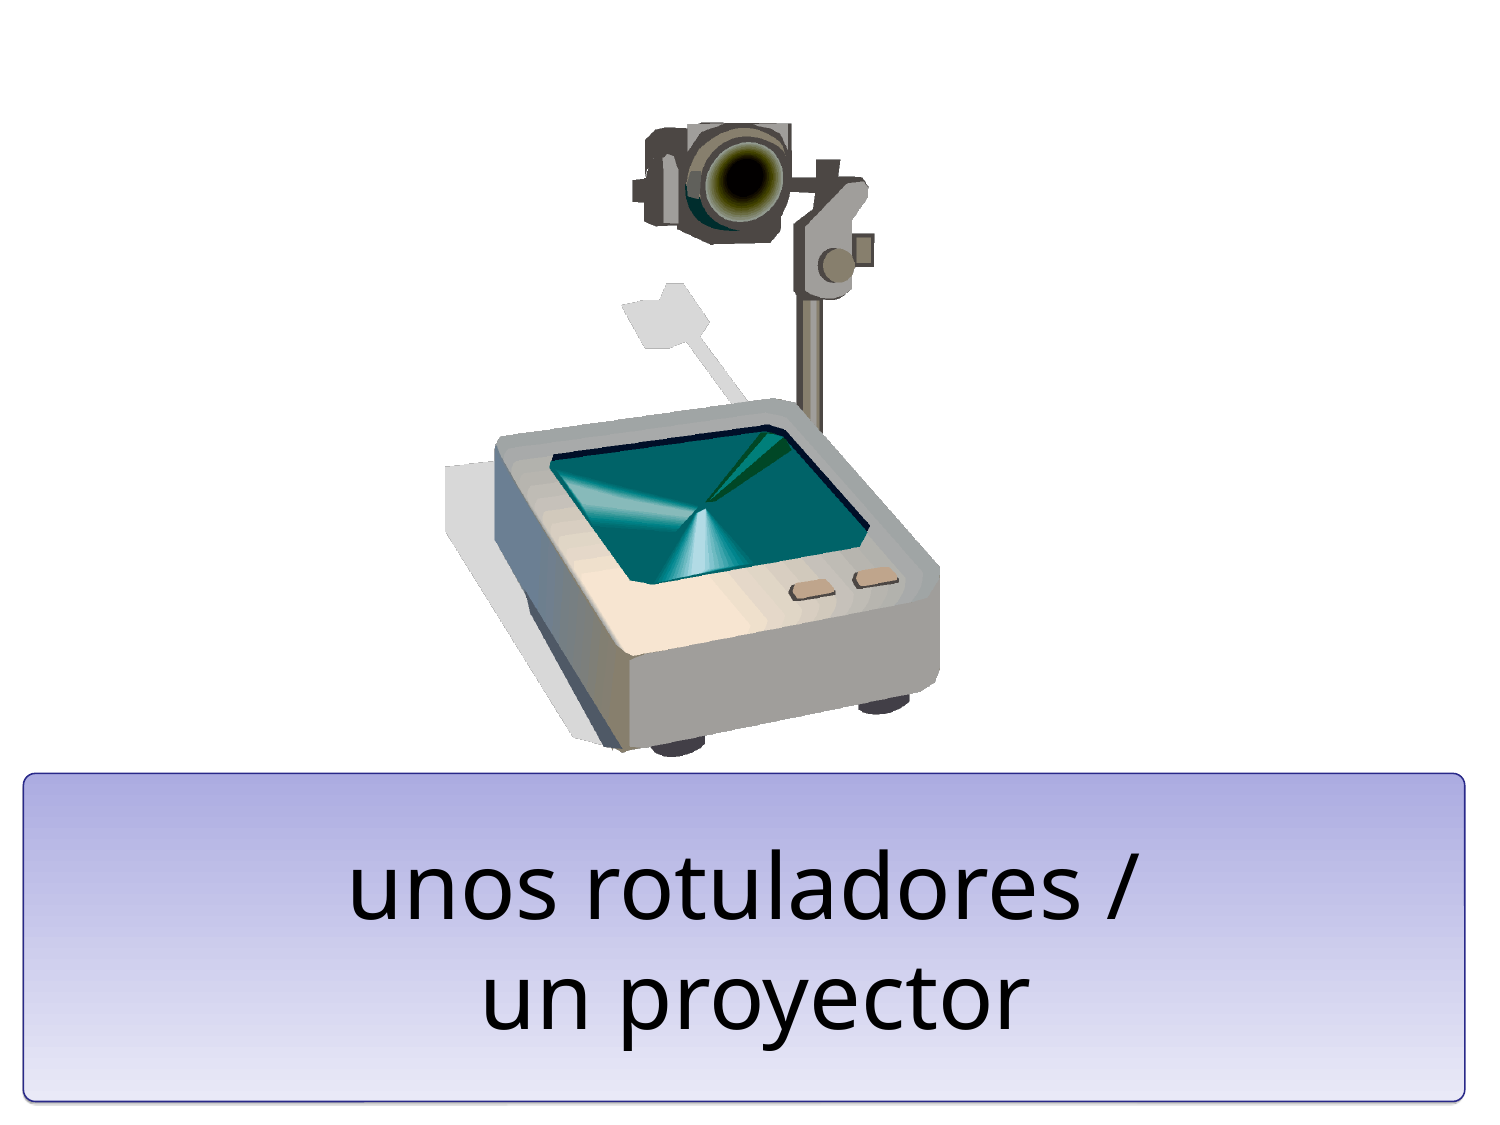

unos rotuladores /
 un proyector
un proyector